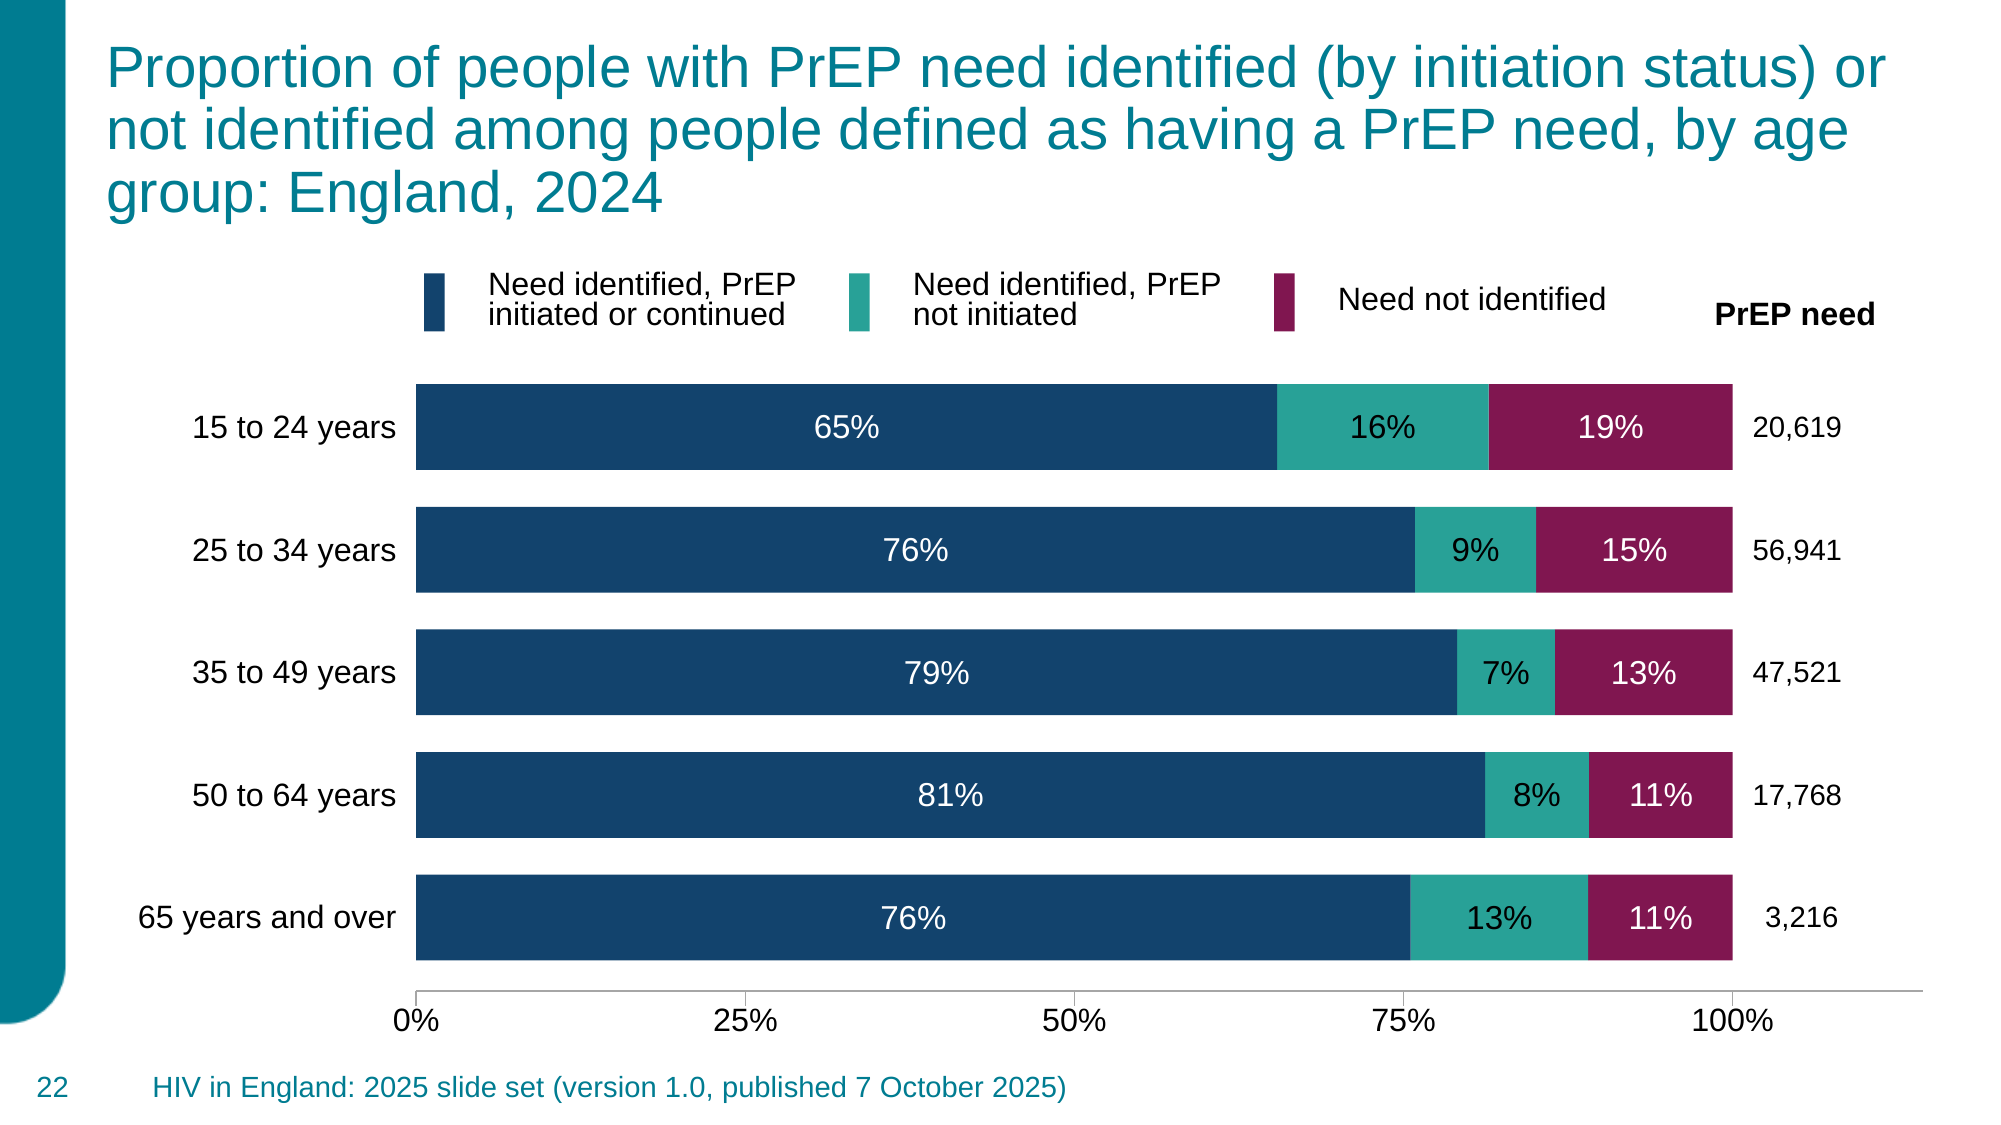

# Proportion of people with PrEP need identified (by initiation status) or not identified among people defined as having a PrEP need, by age group: England, 2024
22
HIV in England: 2025 slide set (version 1.0, published 7 October 2025)